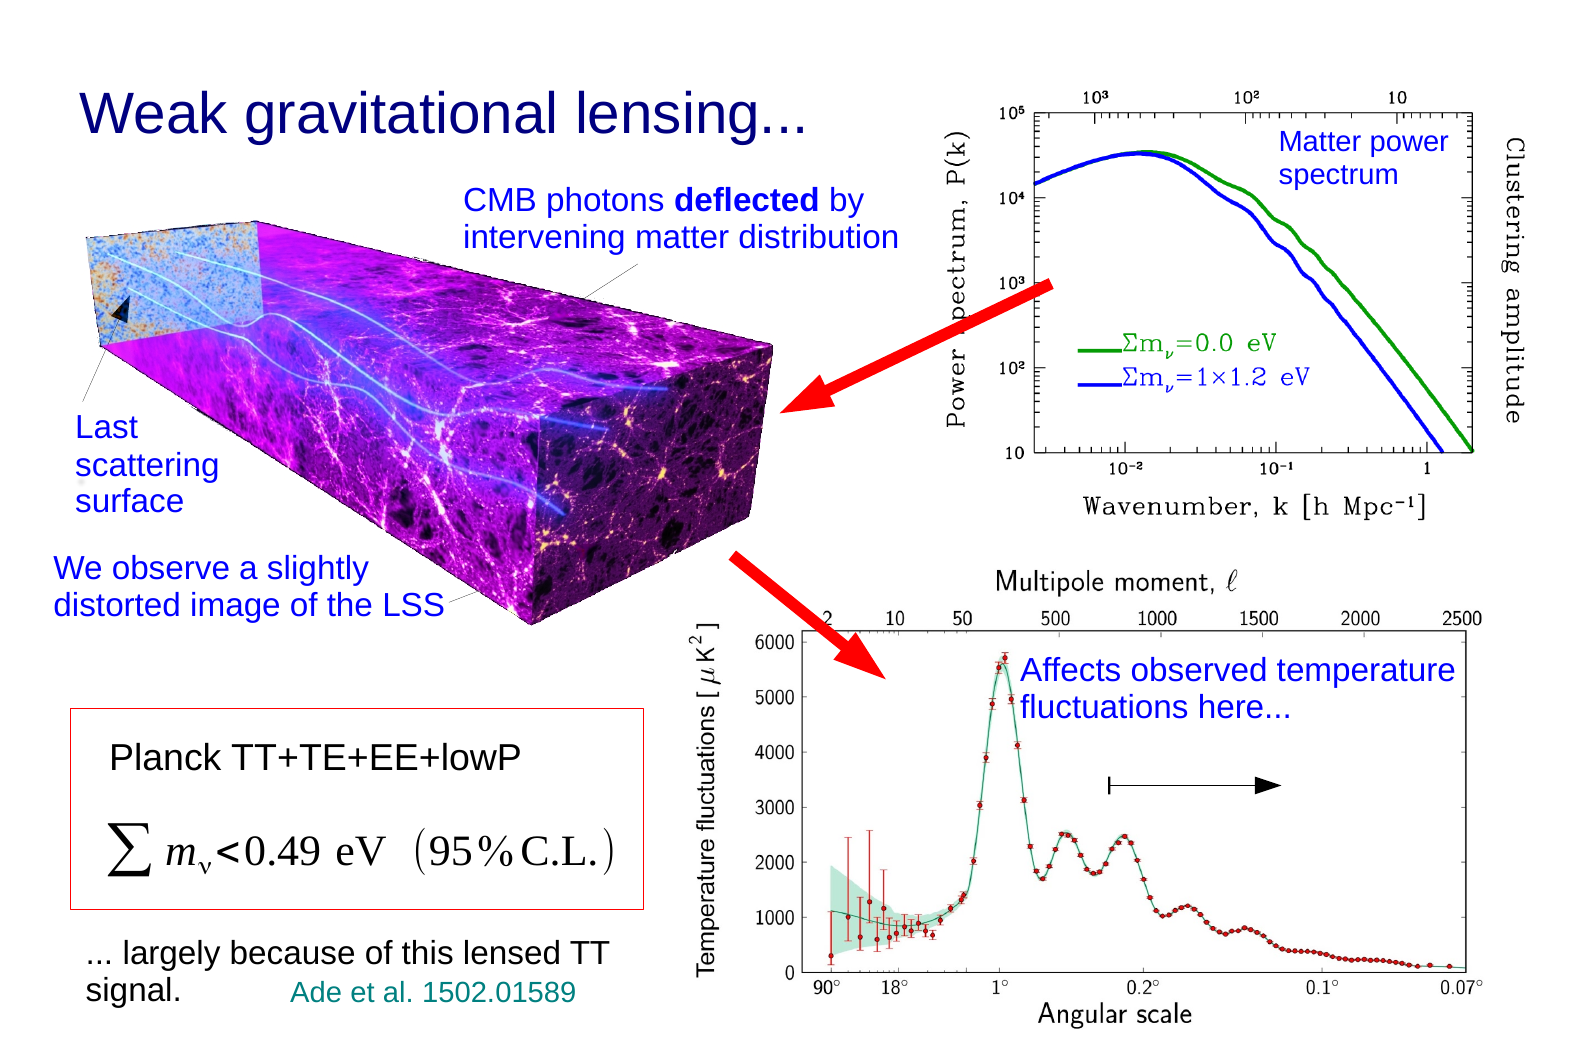

# Weak gravitational lensing...
Matter power
spectrum
CMB photons deflected by
intervening matter distribution
Last
scattering
surface
We observe a slightly
distorted image of the LSS
Affects observed temperature
fluctuations here...
Planck TT+TE+EE+lowP
... largely because of this lensed TT signal.
Ade et al. 1502.01589